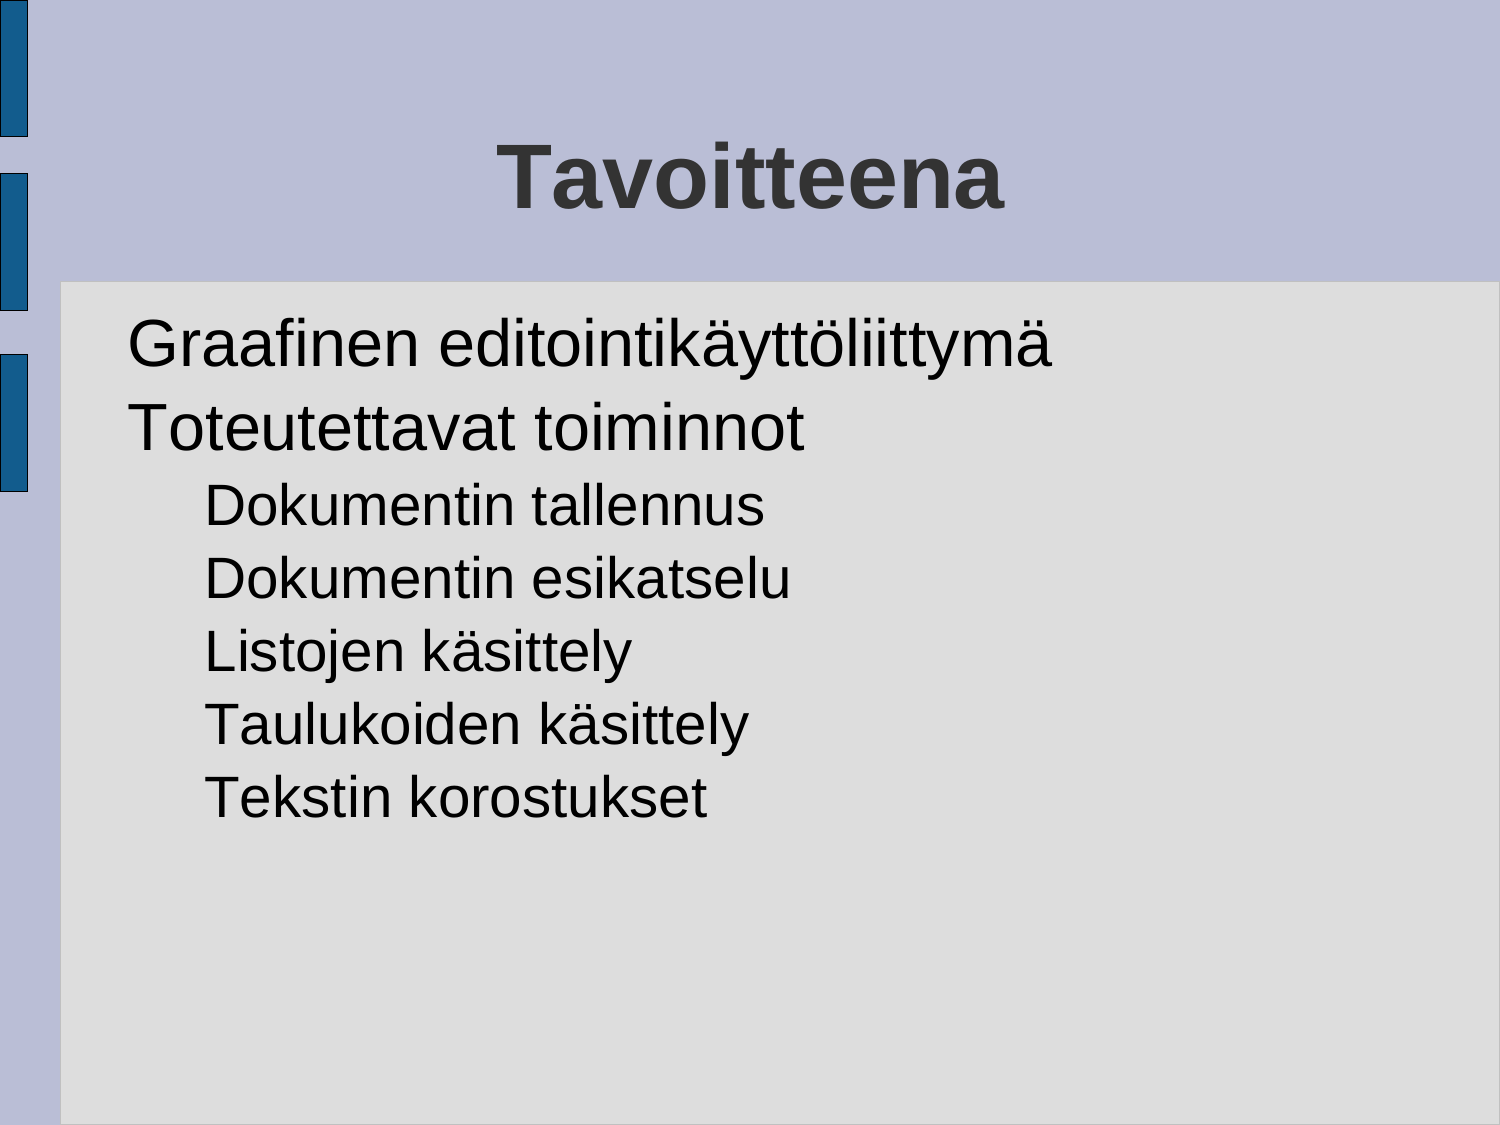

# Tavoitteena
Graafinen editointikäyttöliittymä
Toteutettavat toiminnot
Dokumentin tallennus
Dokumentin esikatselu
Listojen käsittely
Taulukoiden käsittely
Tekstin korostukset